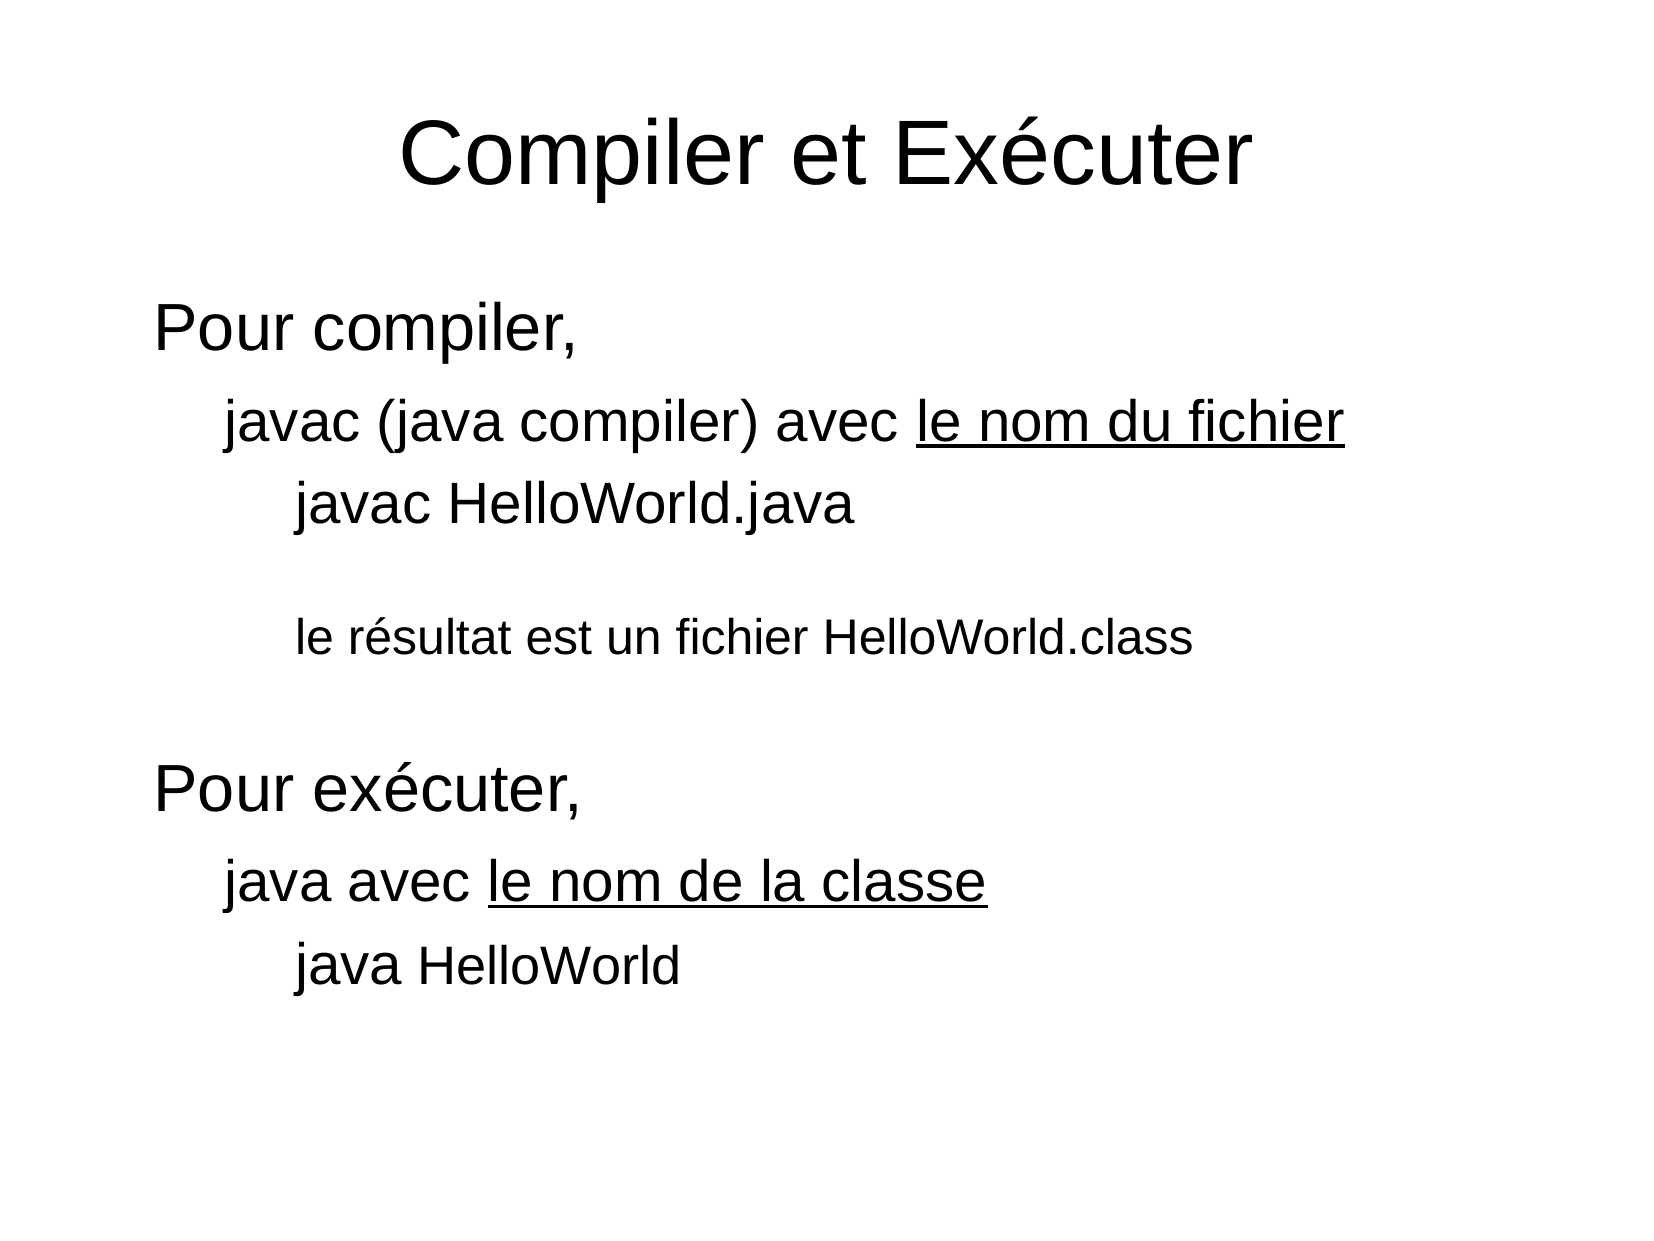

# Compiler et Exécuter
Pour compiler,
javac (java compiler) avec le nom du fichier
javac HelloWorld.java
le résultat est un fichier HelloWorld.class
Pour exécuter,
java avec le nom de la classe
java HelloWorld